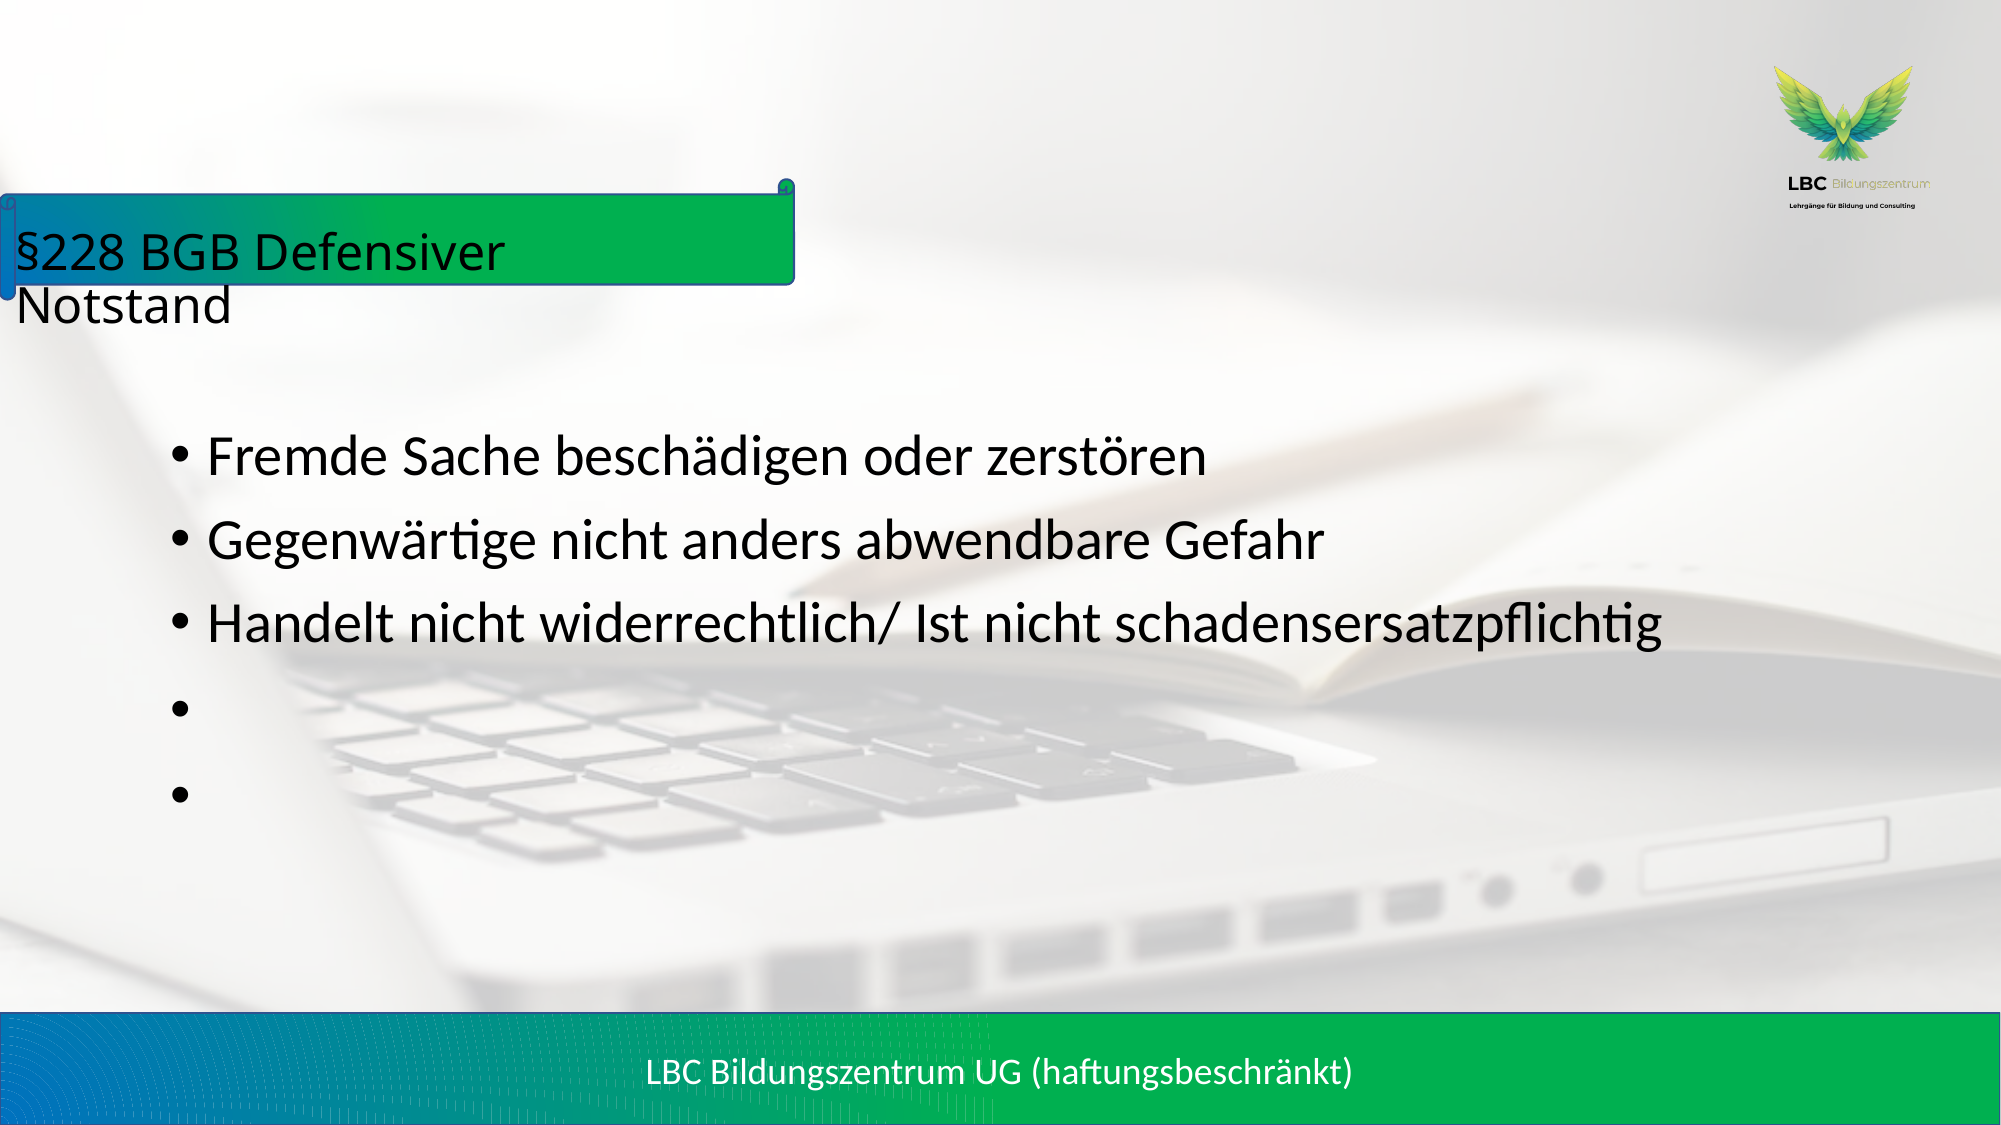

# §228 BGB Defensiver Notstand
Fremde Sache beschädigen oder zerstören
Gegenwärtige nicht anders abwendbare Gefahr
Handelt nicht widerrechtlich/ Ist nicht schadensersatzpflichtig